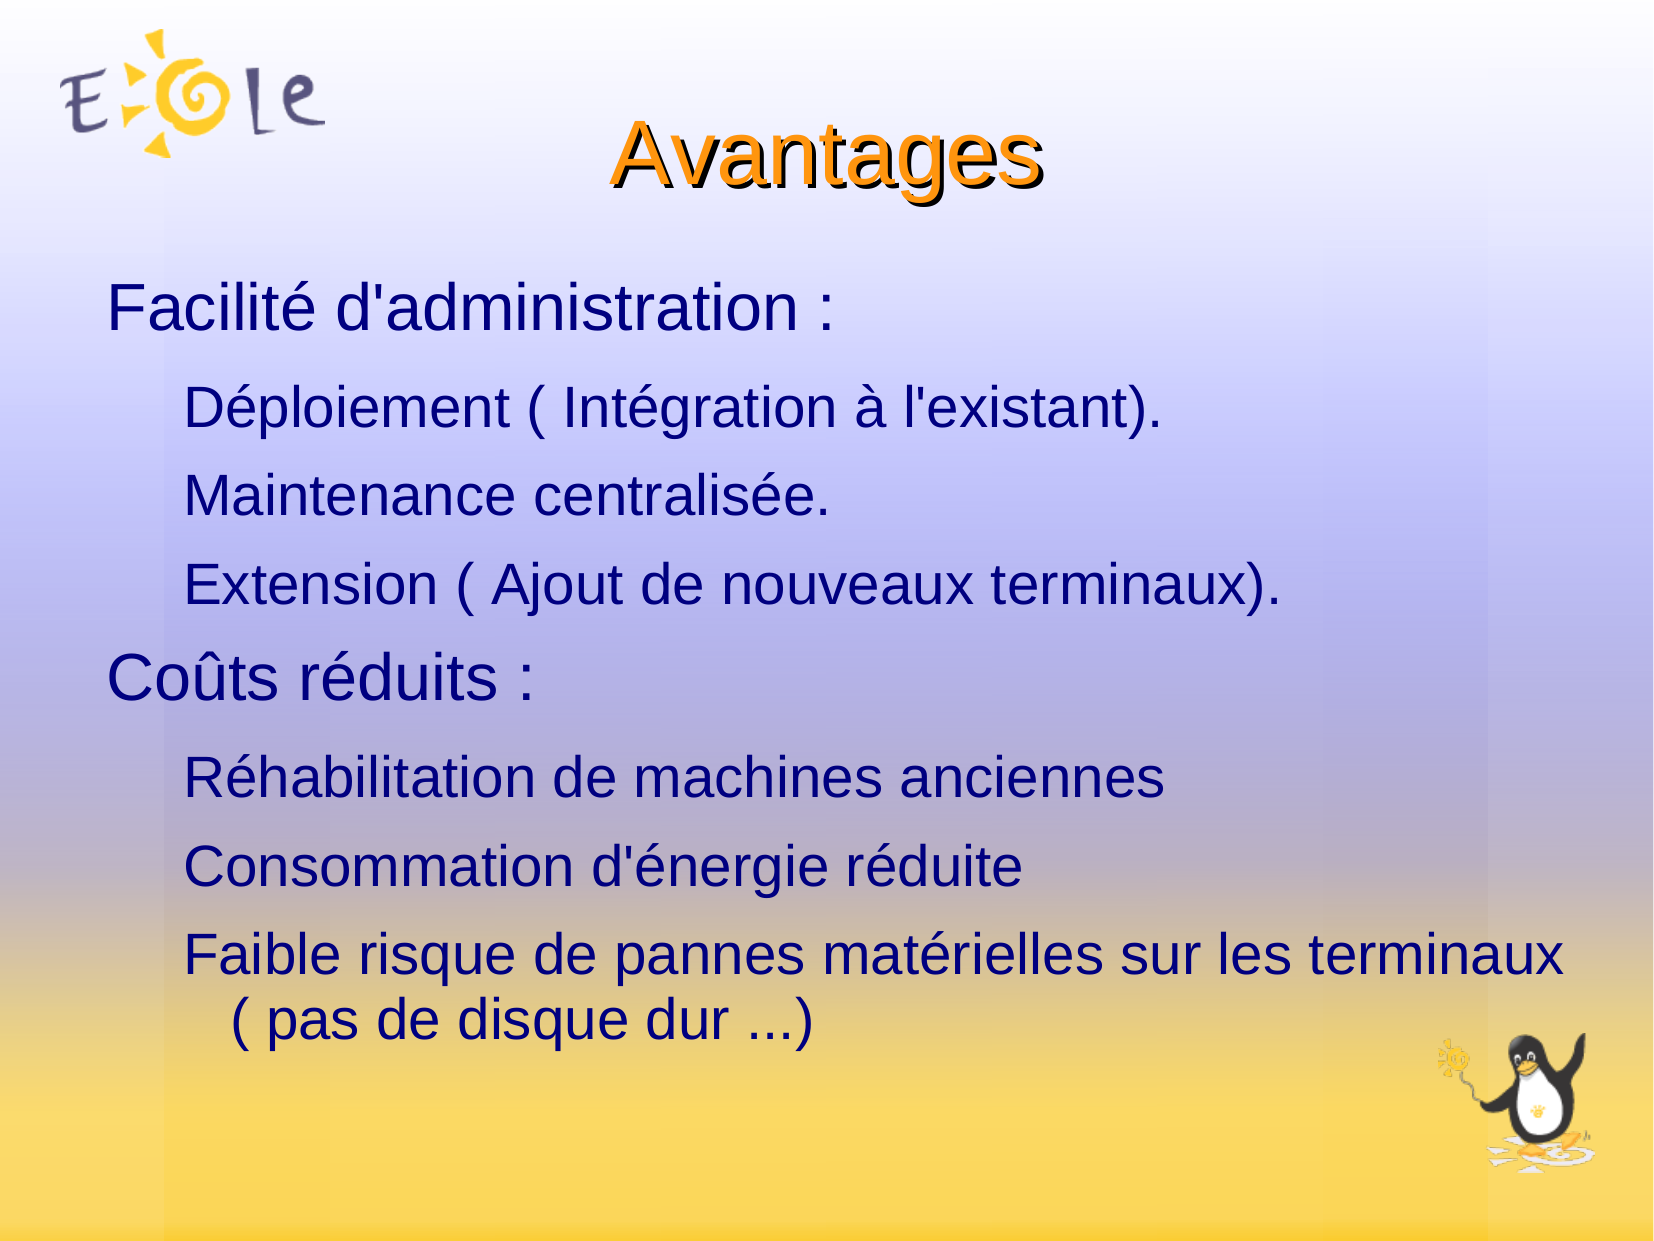

# Avantages
Facilité d'administration :
Déploiement ( Intégration à l'existant).
Maintenance centralisée.
Extension ( Ajout de nouveaux terminaux).
Coûts réduits :
Réhabilitation de machines anciennes
Consommation d'énergie réduite
Faible risque de pannes matérielles sur les terminaux ( pas de disque dur ...)